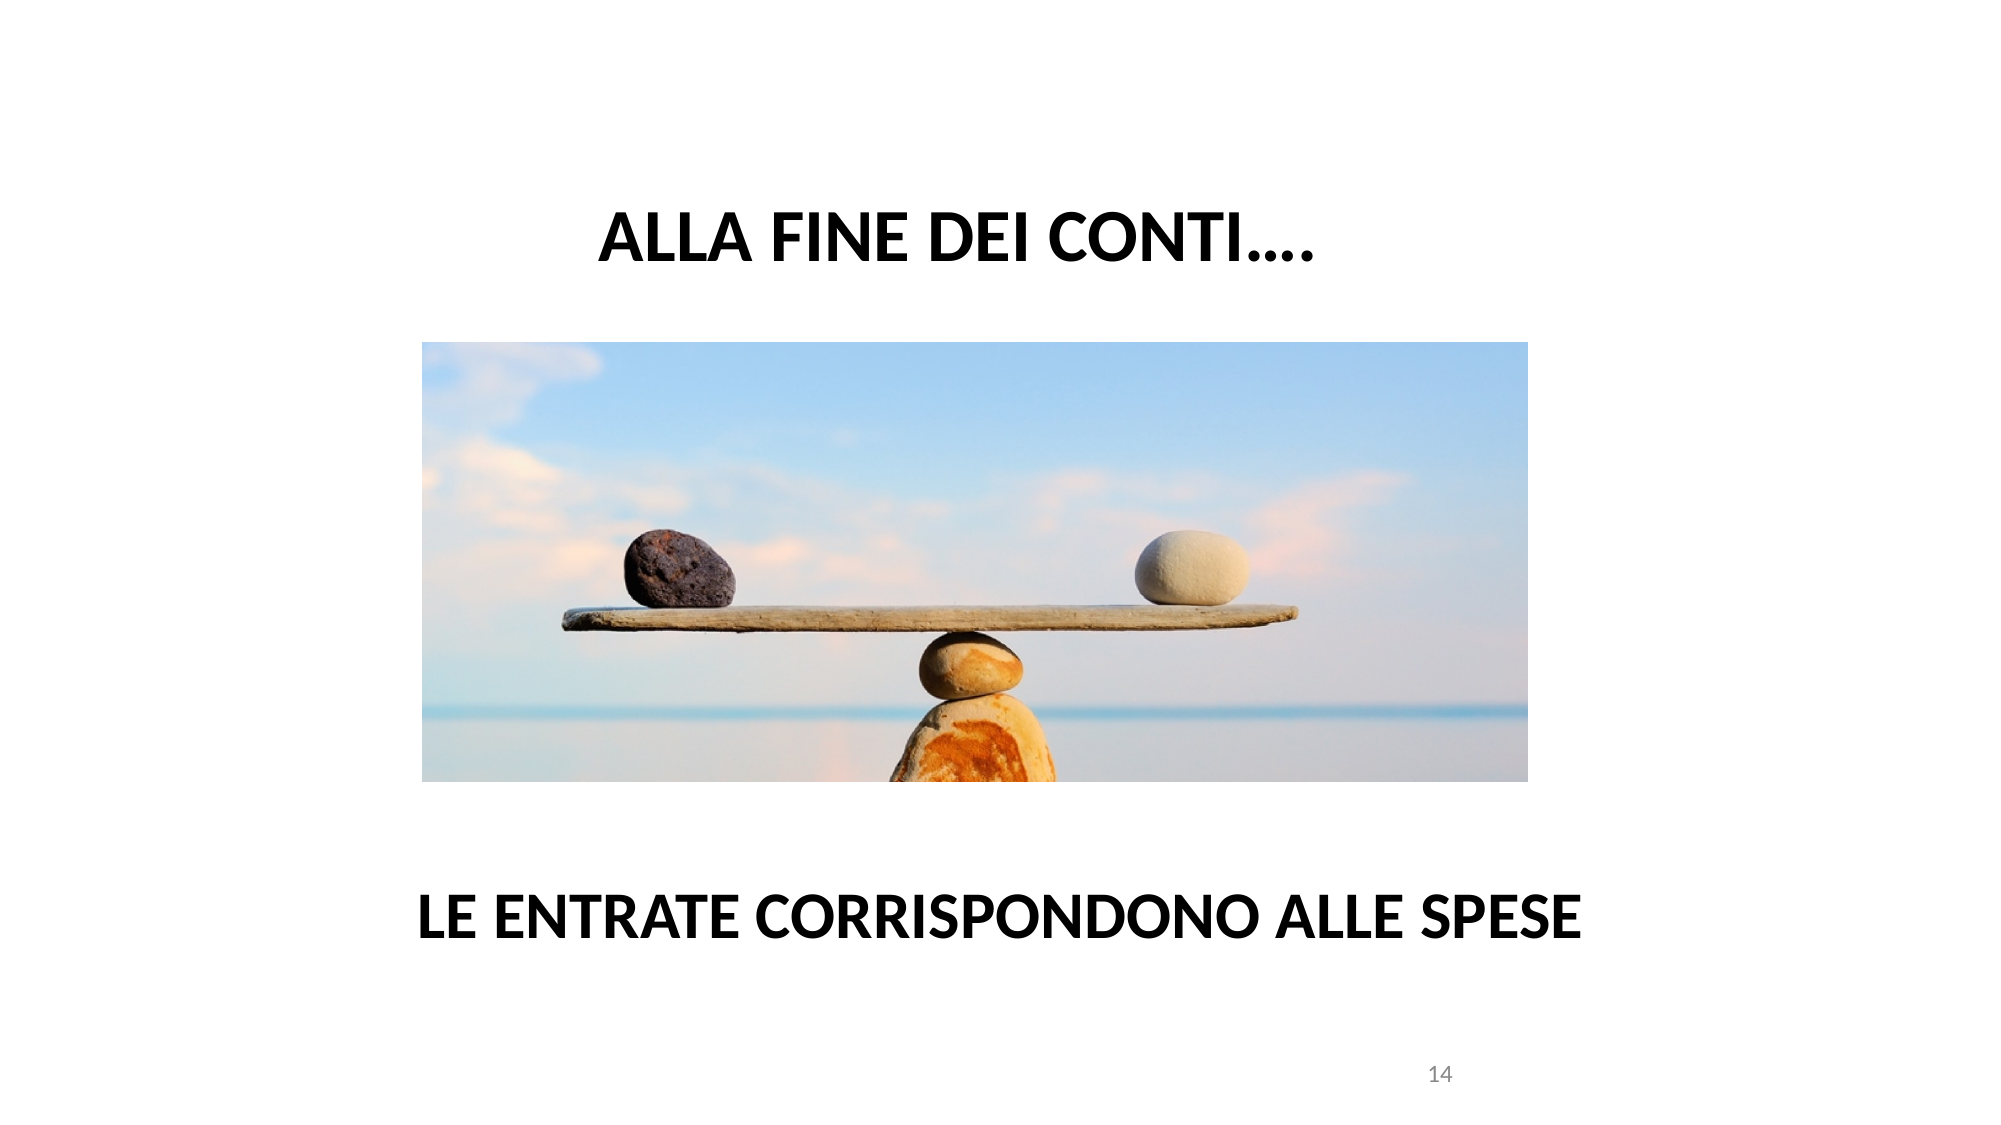

ALLA FINE DEI CONTI….
LE ENTRATE CORRISPONDONO ALLE SPESE